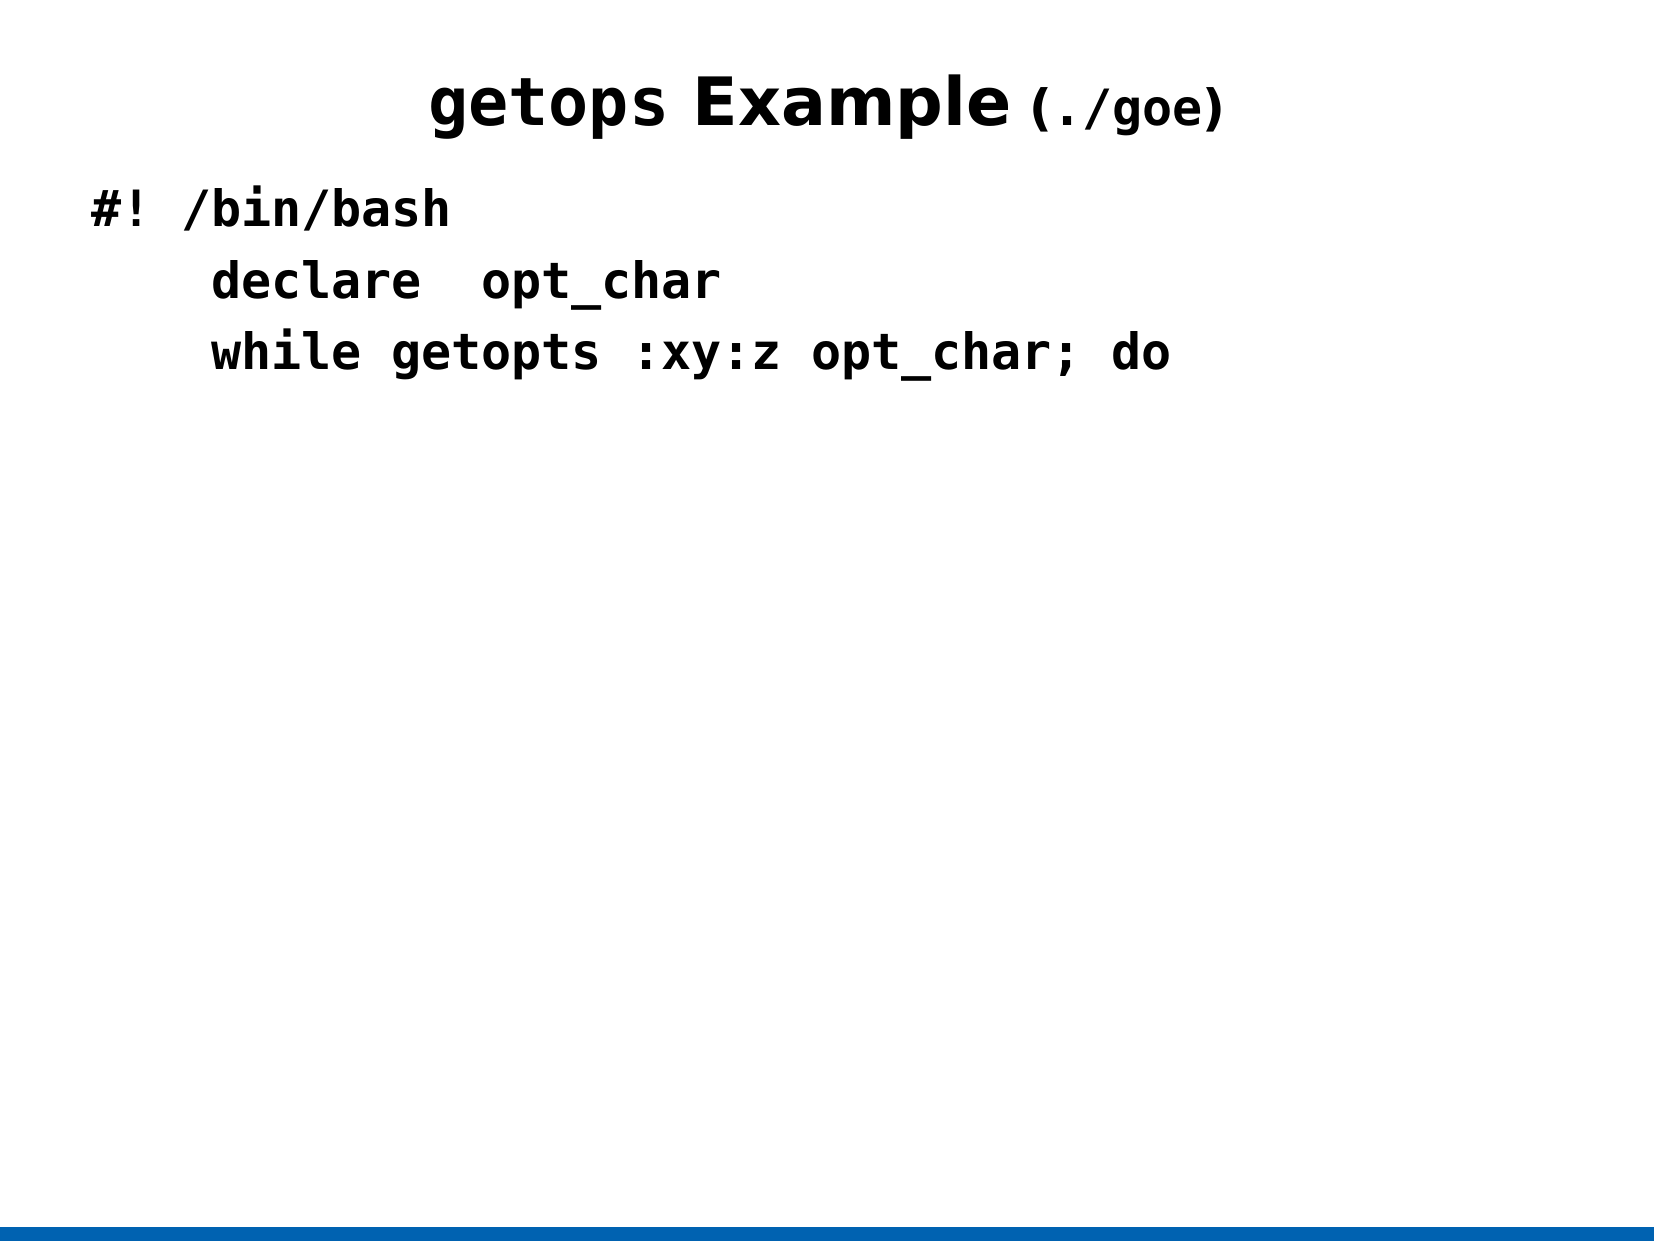

# getops Example (./goe)
#! /bin/bash
 declare opt_char
 while getopts :xy:z opt_char; do